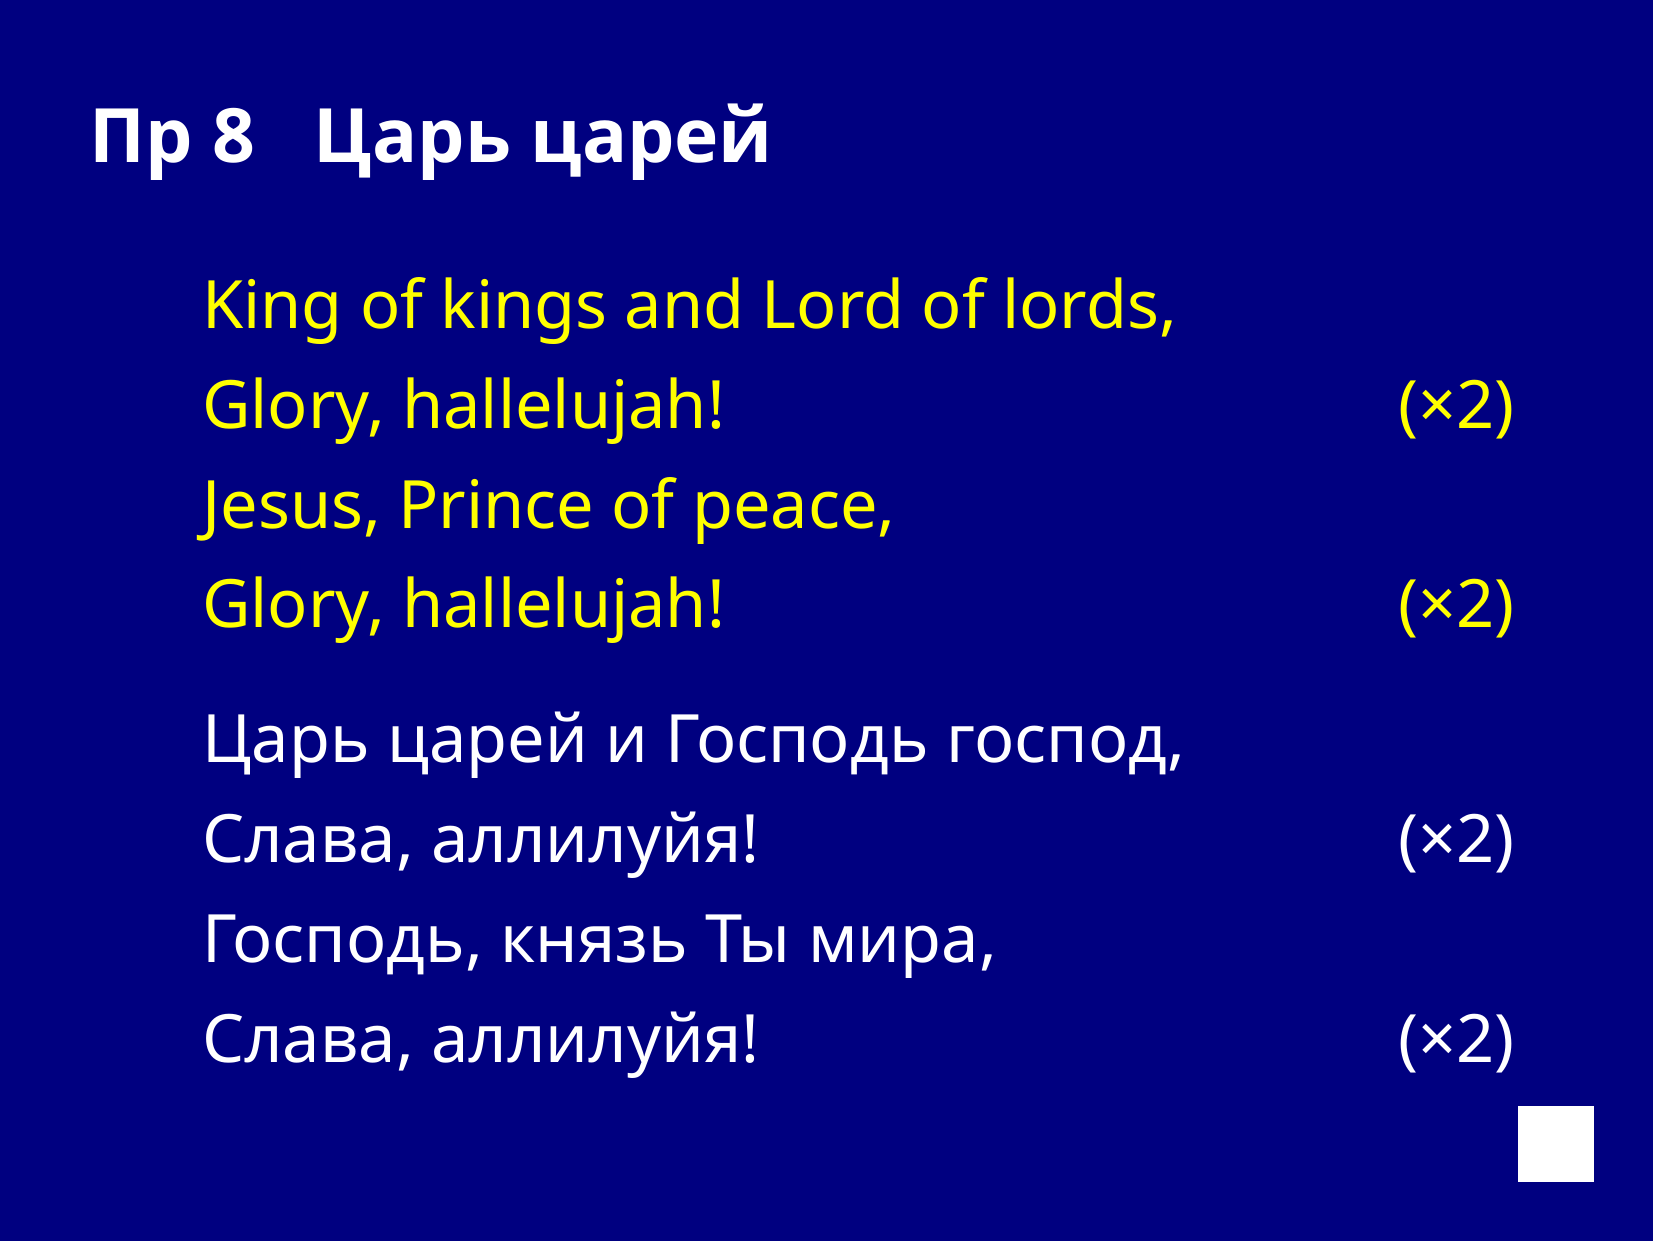

Пр 8 Царь царей
	King of kings and Lord of lords,
	Glory, hallelujah!	(×2)
	Jesus, Prince of peace,
	Glory, hallelujah!	(×2)
	Царь царей и Господь господ,
	Слава, аллилуйя!	(×2)
	Господь, князь Ты мира,
	Слава, аллилуйя!	(×2)